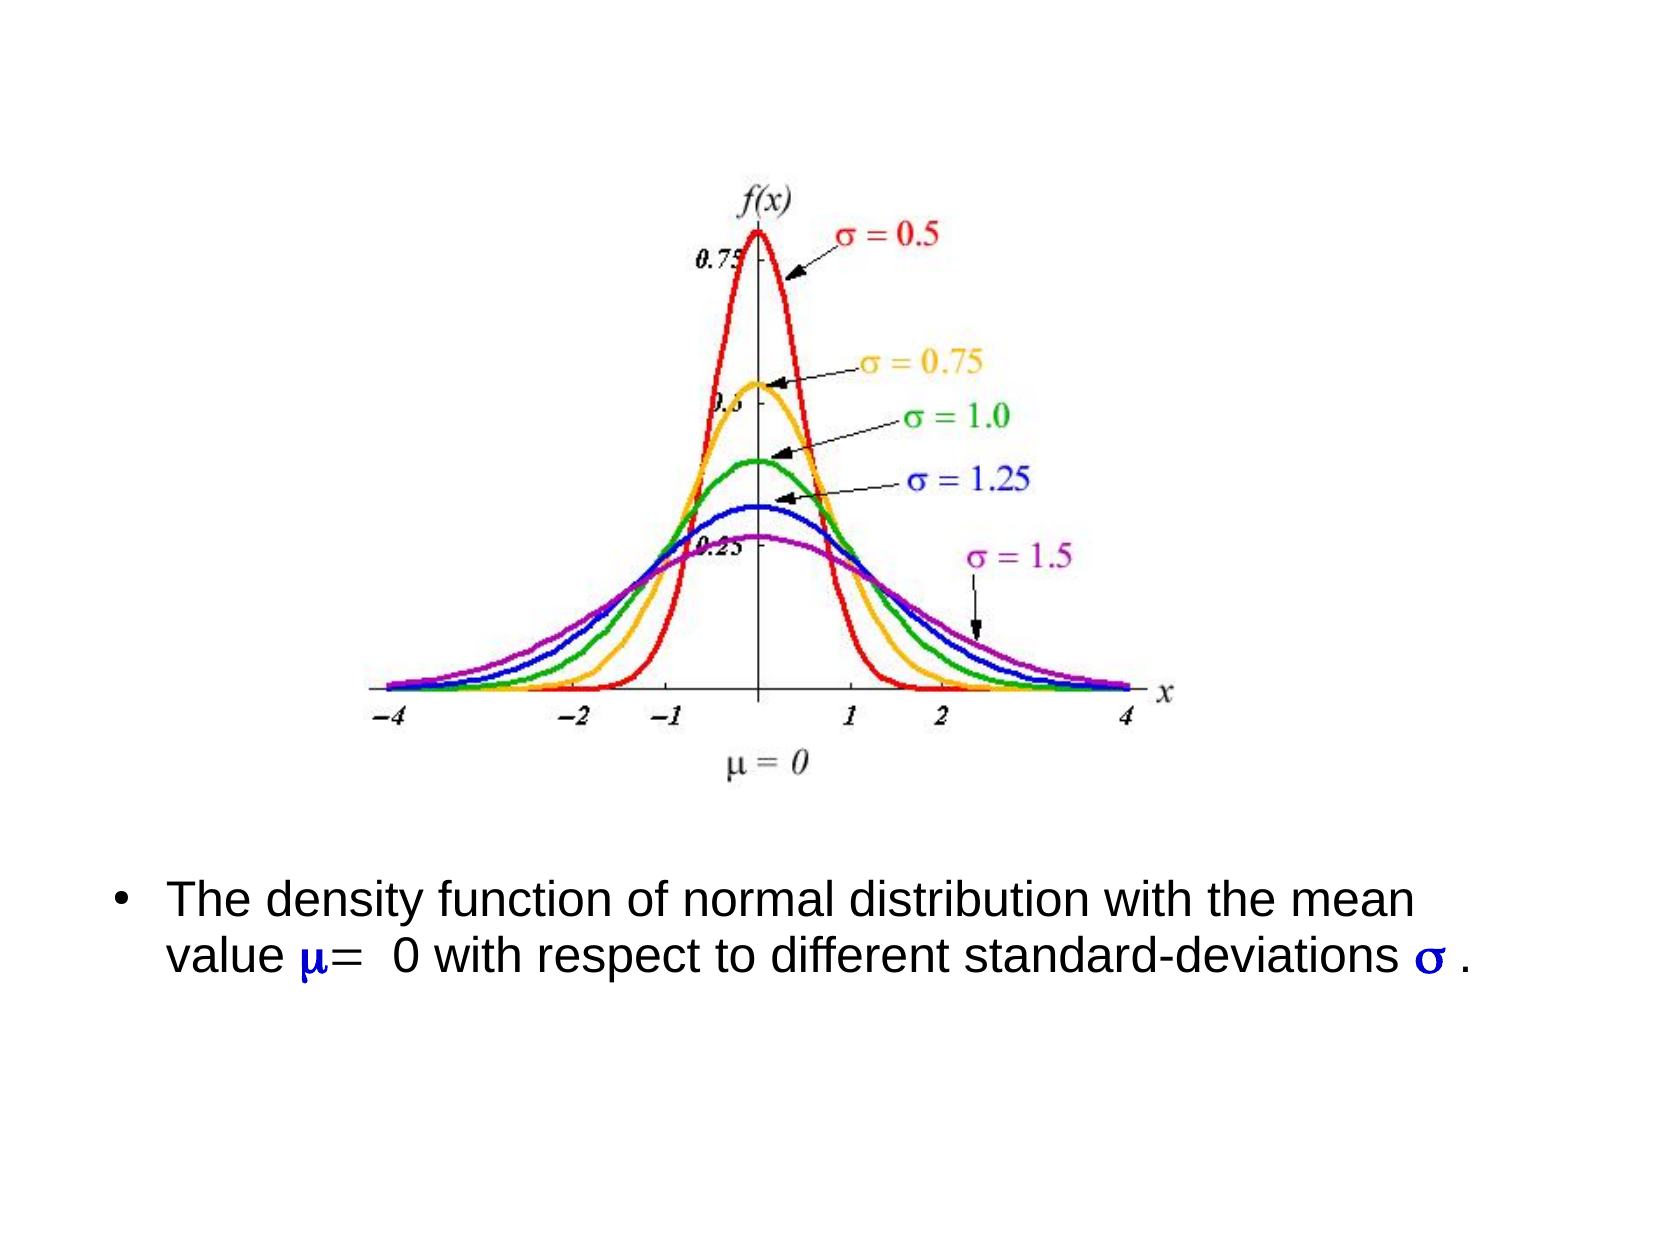

# The density function of normal distribution with the mean value 0 with respect to different standard-deviations  .